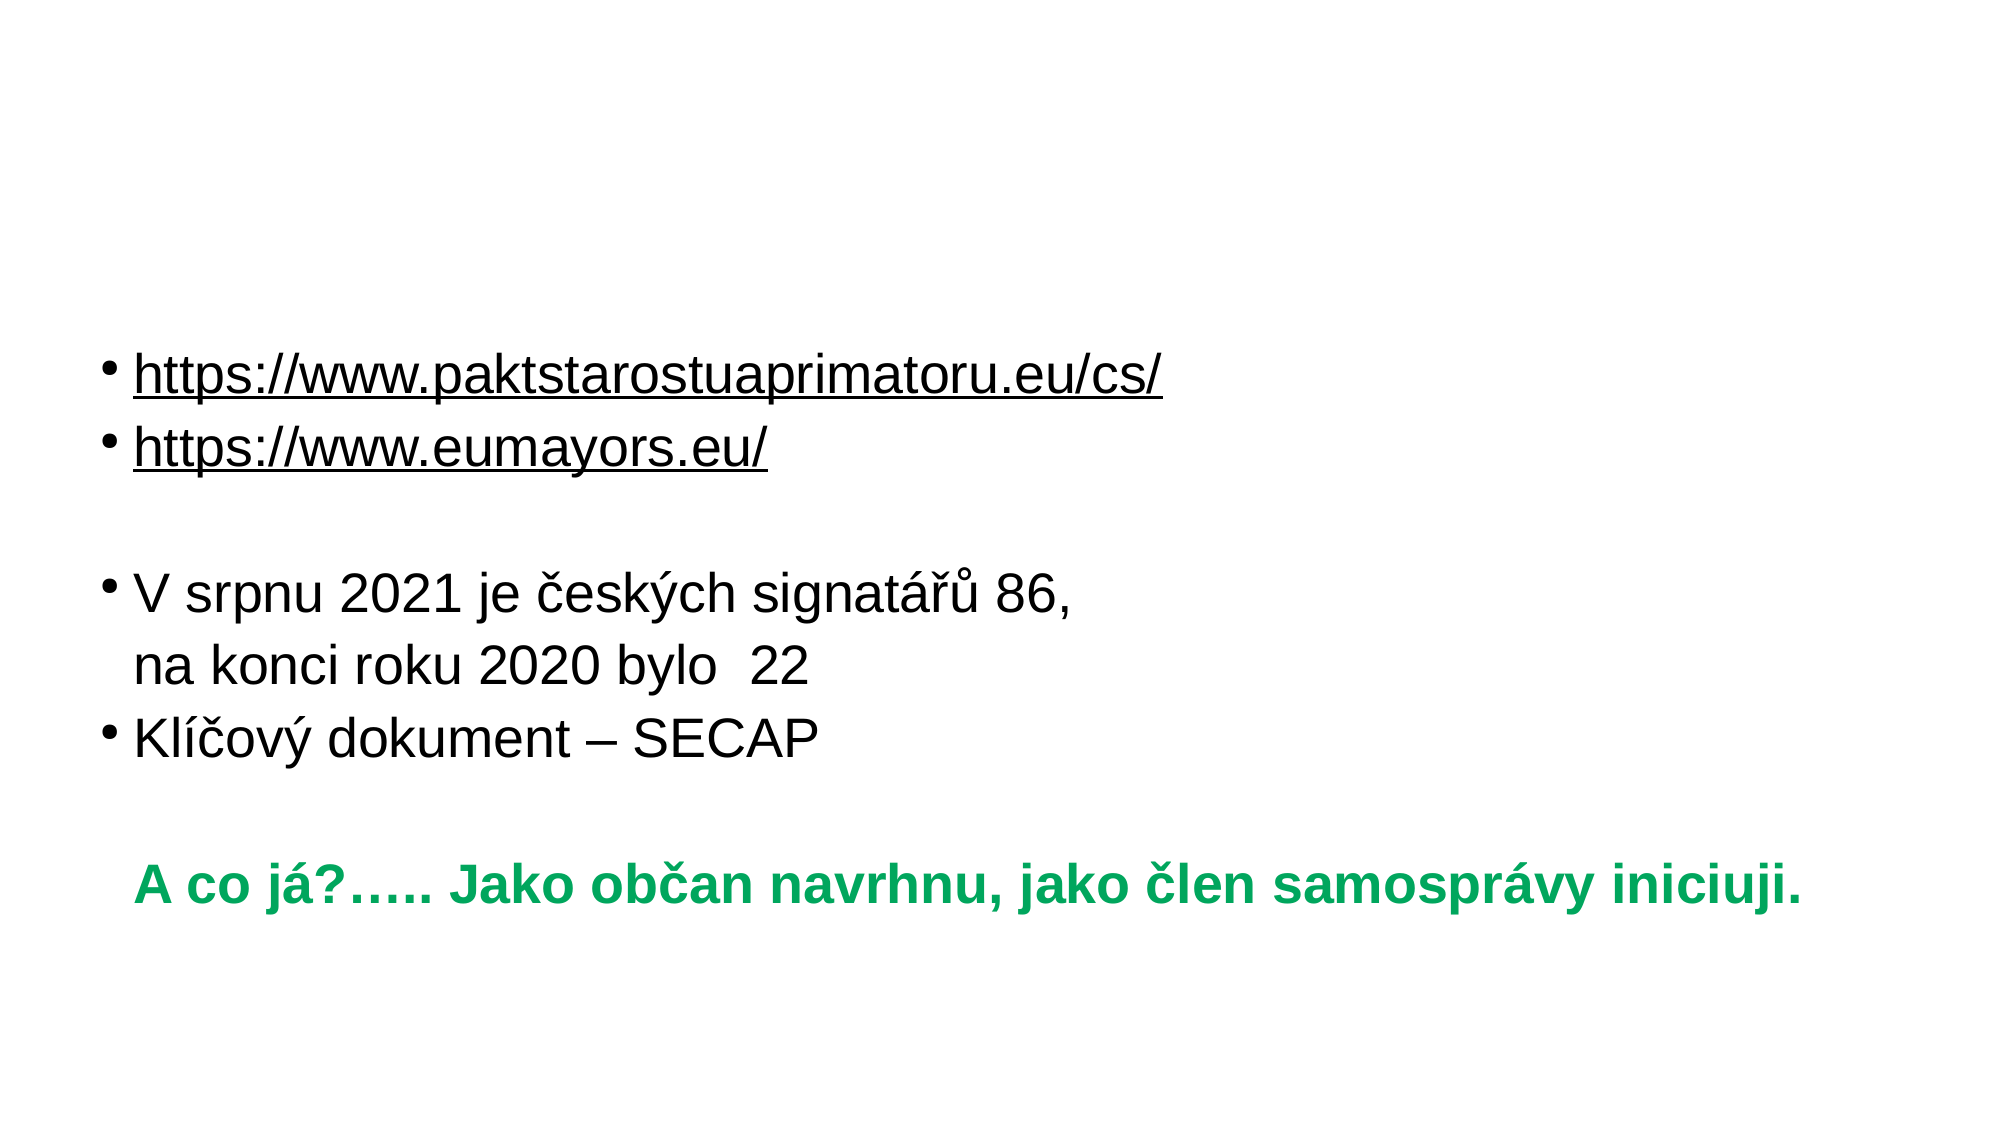

#
https://www.paktstarostuaprimatoru.eu/cs/
https://www.eumayors.eu/
V srpnu 2021 je českých signatářů 86,
na konci roku 2020 bylo 22
Klíčový dokument – SECAP
A co já?….. Jako občan navrhnu, jako člen samosprávy iniciuji.